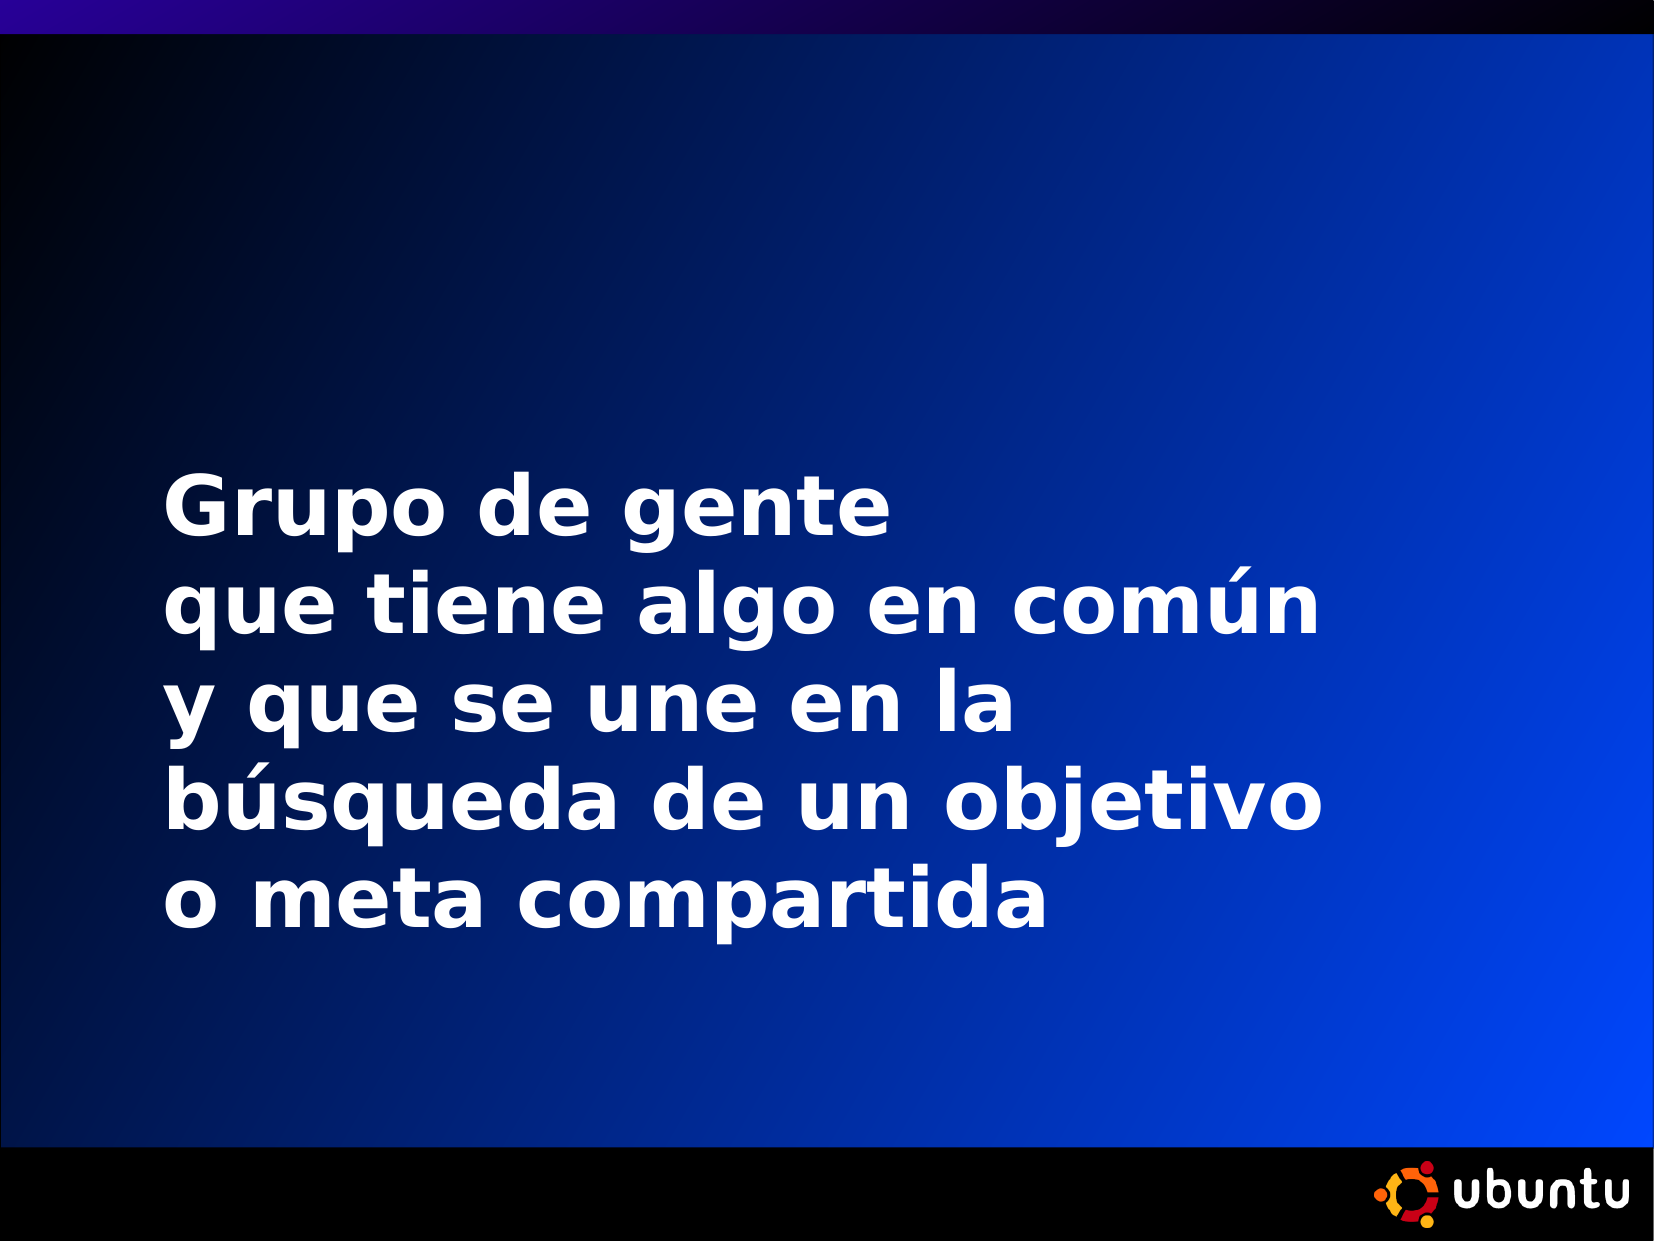

Grupo de gente
que tiene algo en común
y que se une en la
búsqueda de un objetivo
o meta compartida